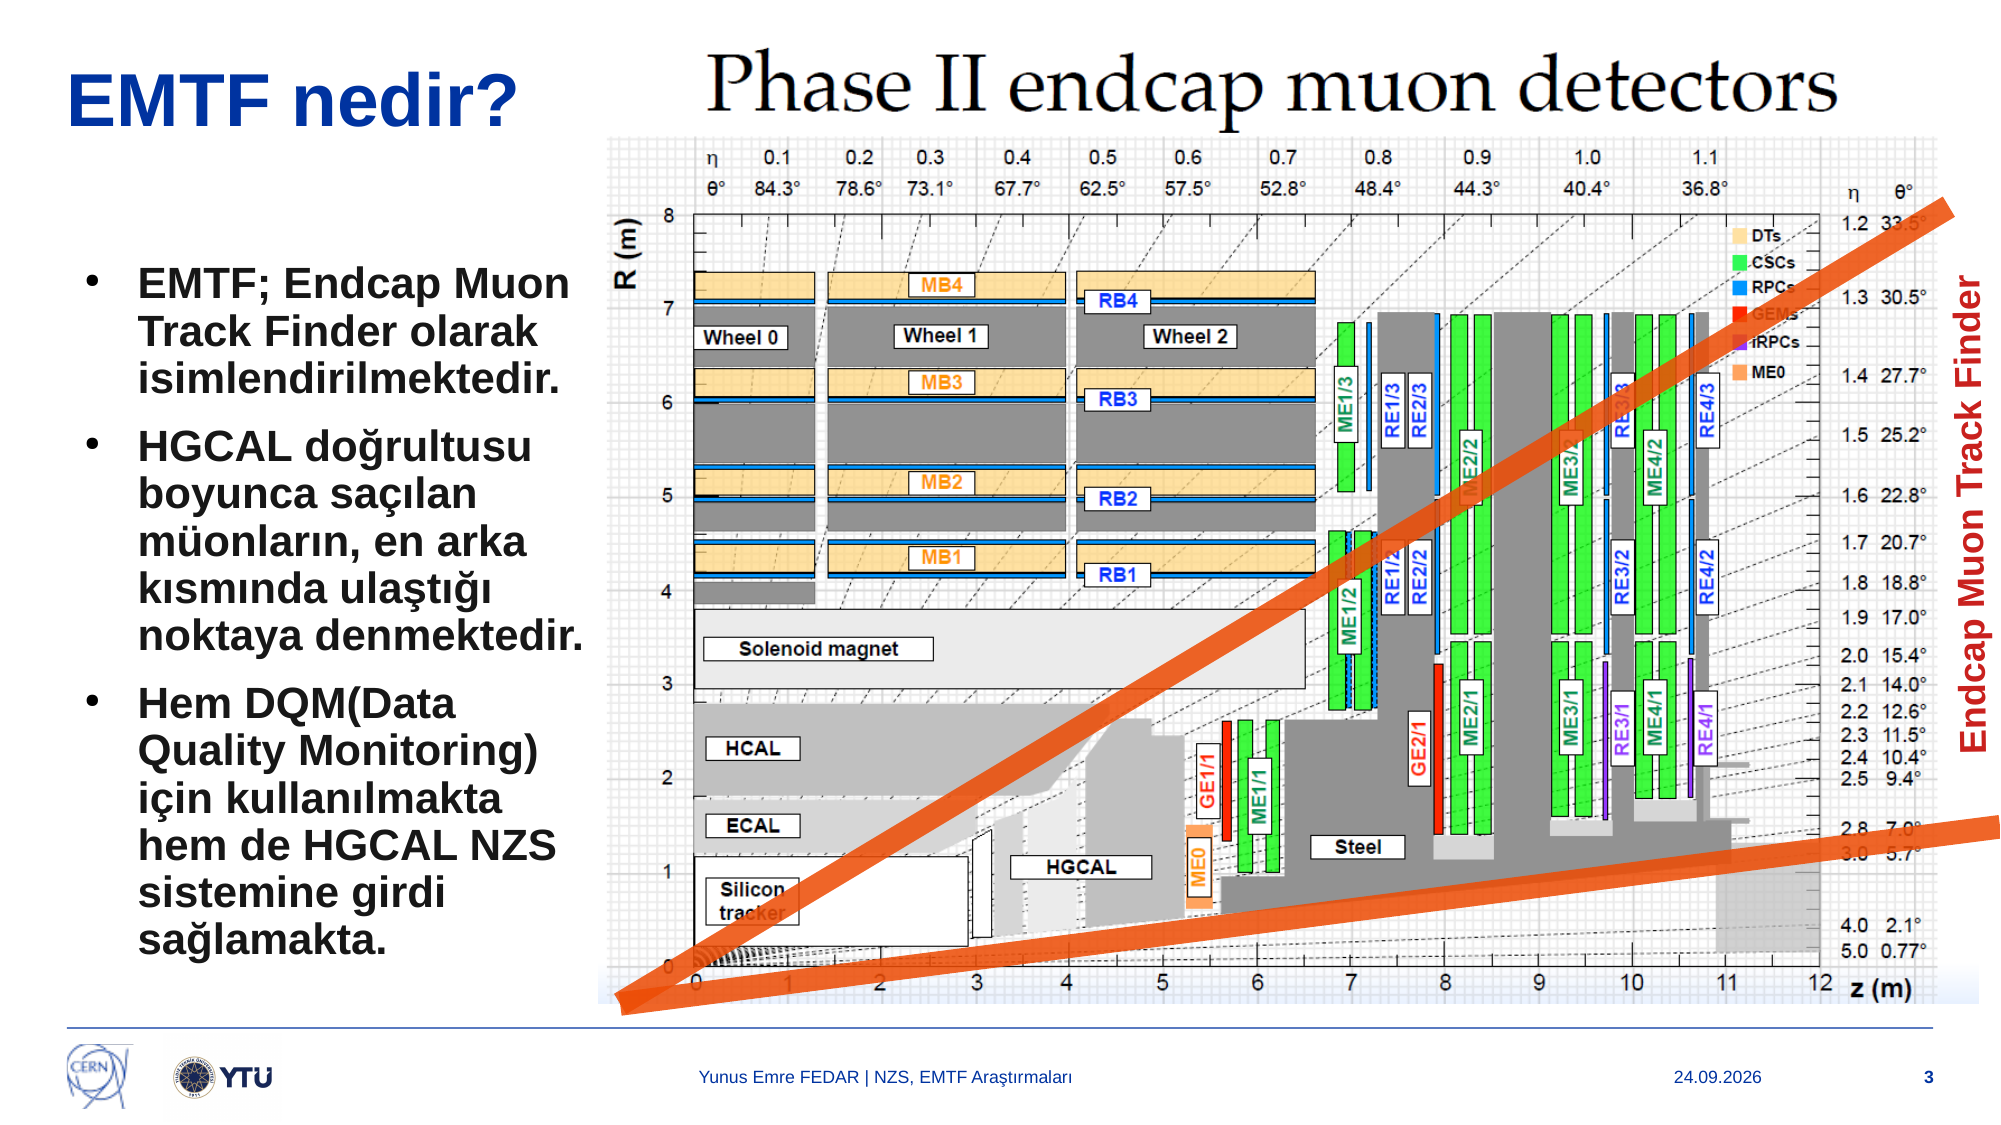

# EMTF nedir?
EMTF; Endcap Muon Track Finder olarak isimlendirilmektedir.
HGCAL doğrultusu boyunca saçılan müonların, en arka kısmında ulaştığı noktaya denmektedir.
Hem DQM(Data Quality Monitoring) için kullanılmakta hem de HGCAL NZS sistemine girdi sağlamakta.
Endcap Muon Track Finder
Yunus Emre FEDAR | NZS, EMTF Araştırmaları